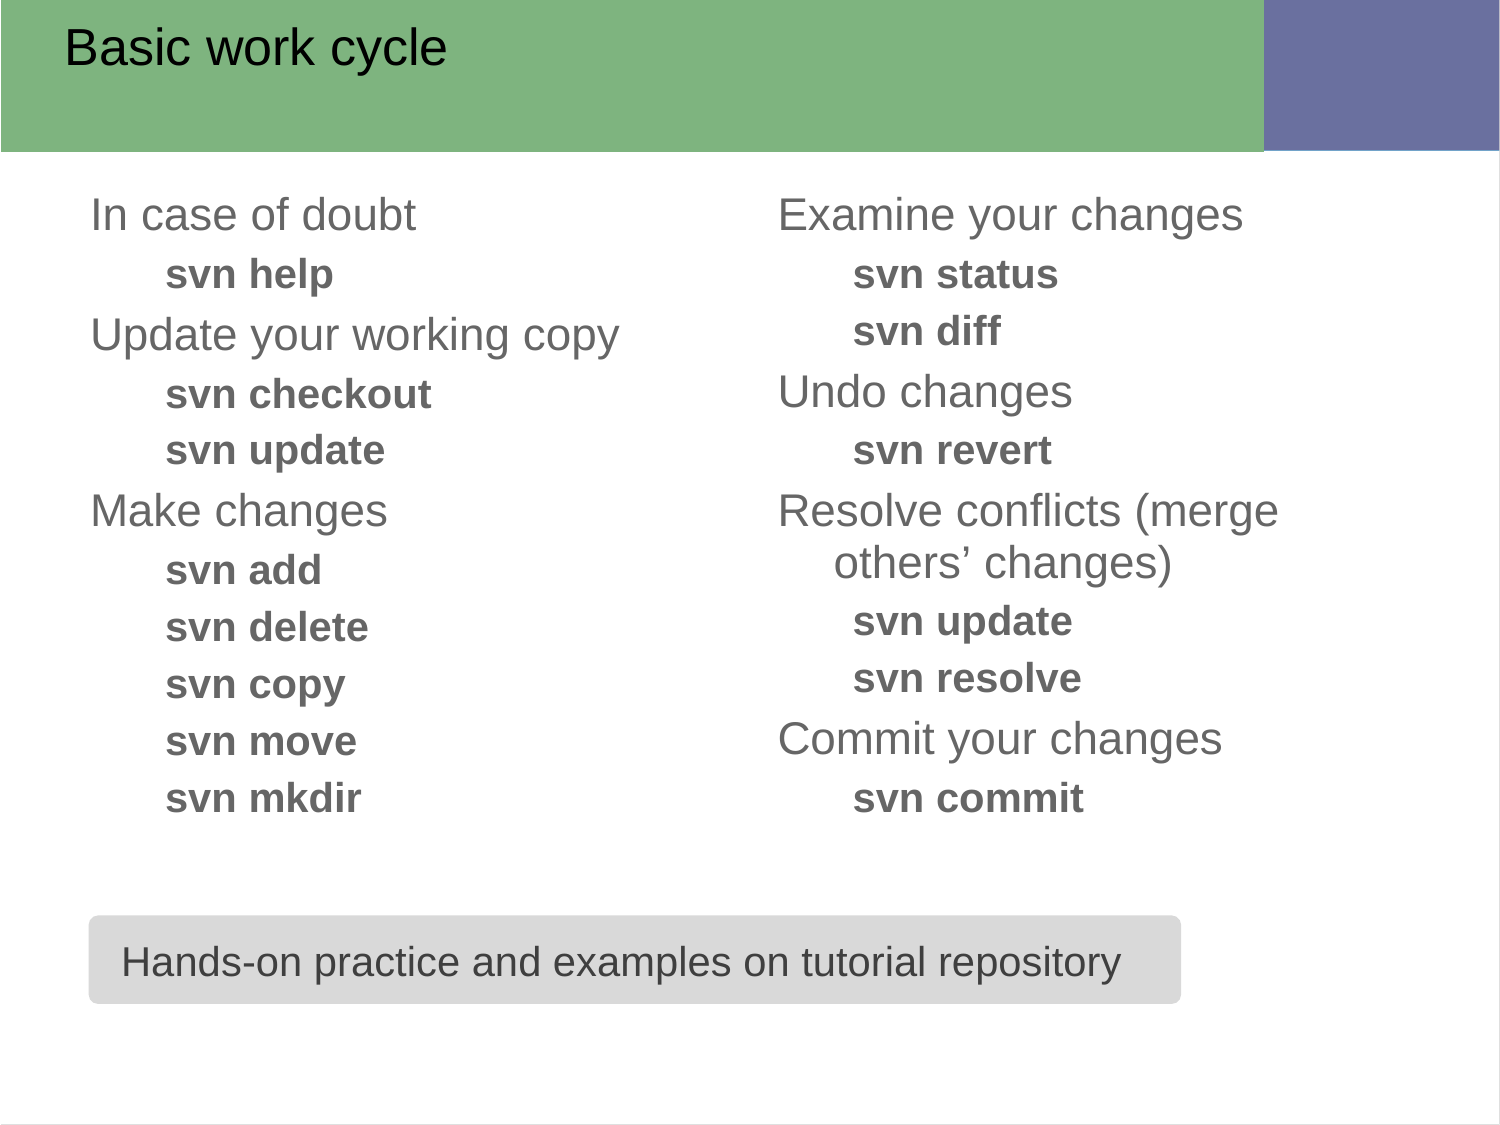

# Basic work cycle
In case of doubt
svn help
Update your working copy
svn checkout
svn update
Make changes
svn add
svn delete
svn copy
svn move
svn mkdir
Examine your changes
svn status
svn diff
Undo changes
svn revert
Resolve conflicts (merge others’ changes)
svn update
svn resolve
Commit your changes
svn commit
Hands-on practice and examples on tutorial repository